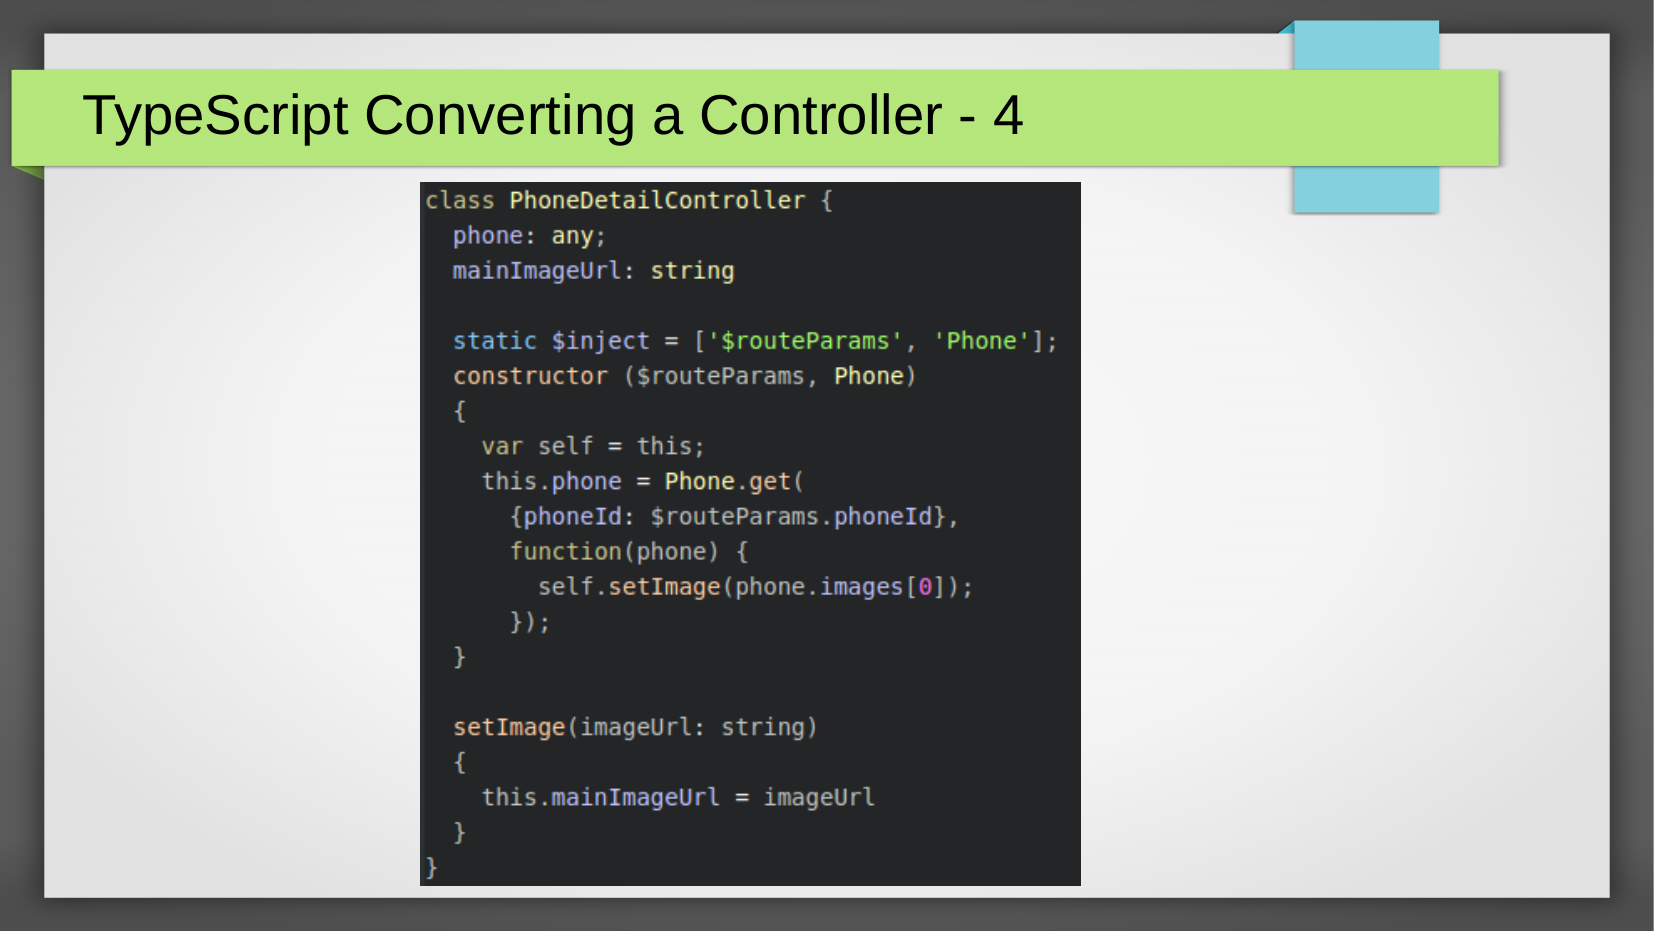

# TypeScript Converting a Controller - 4